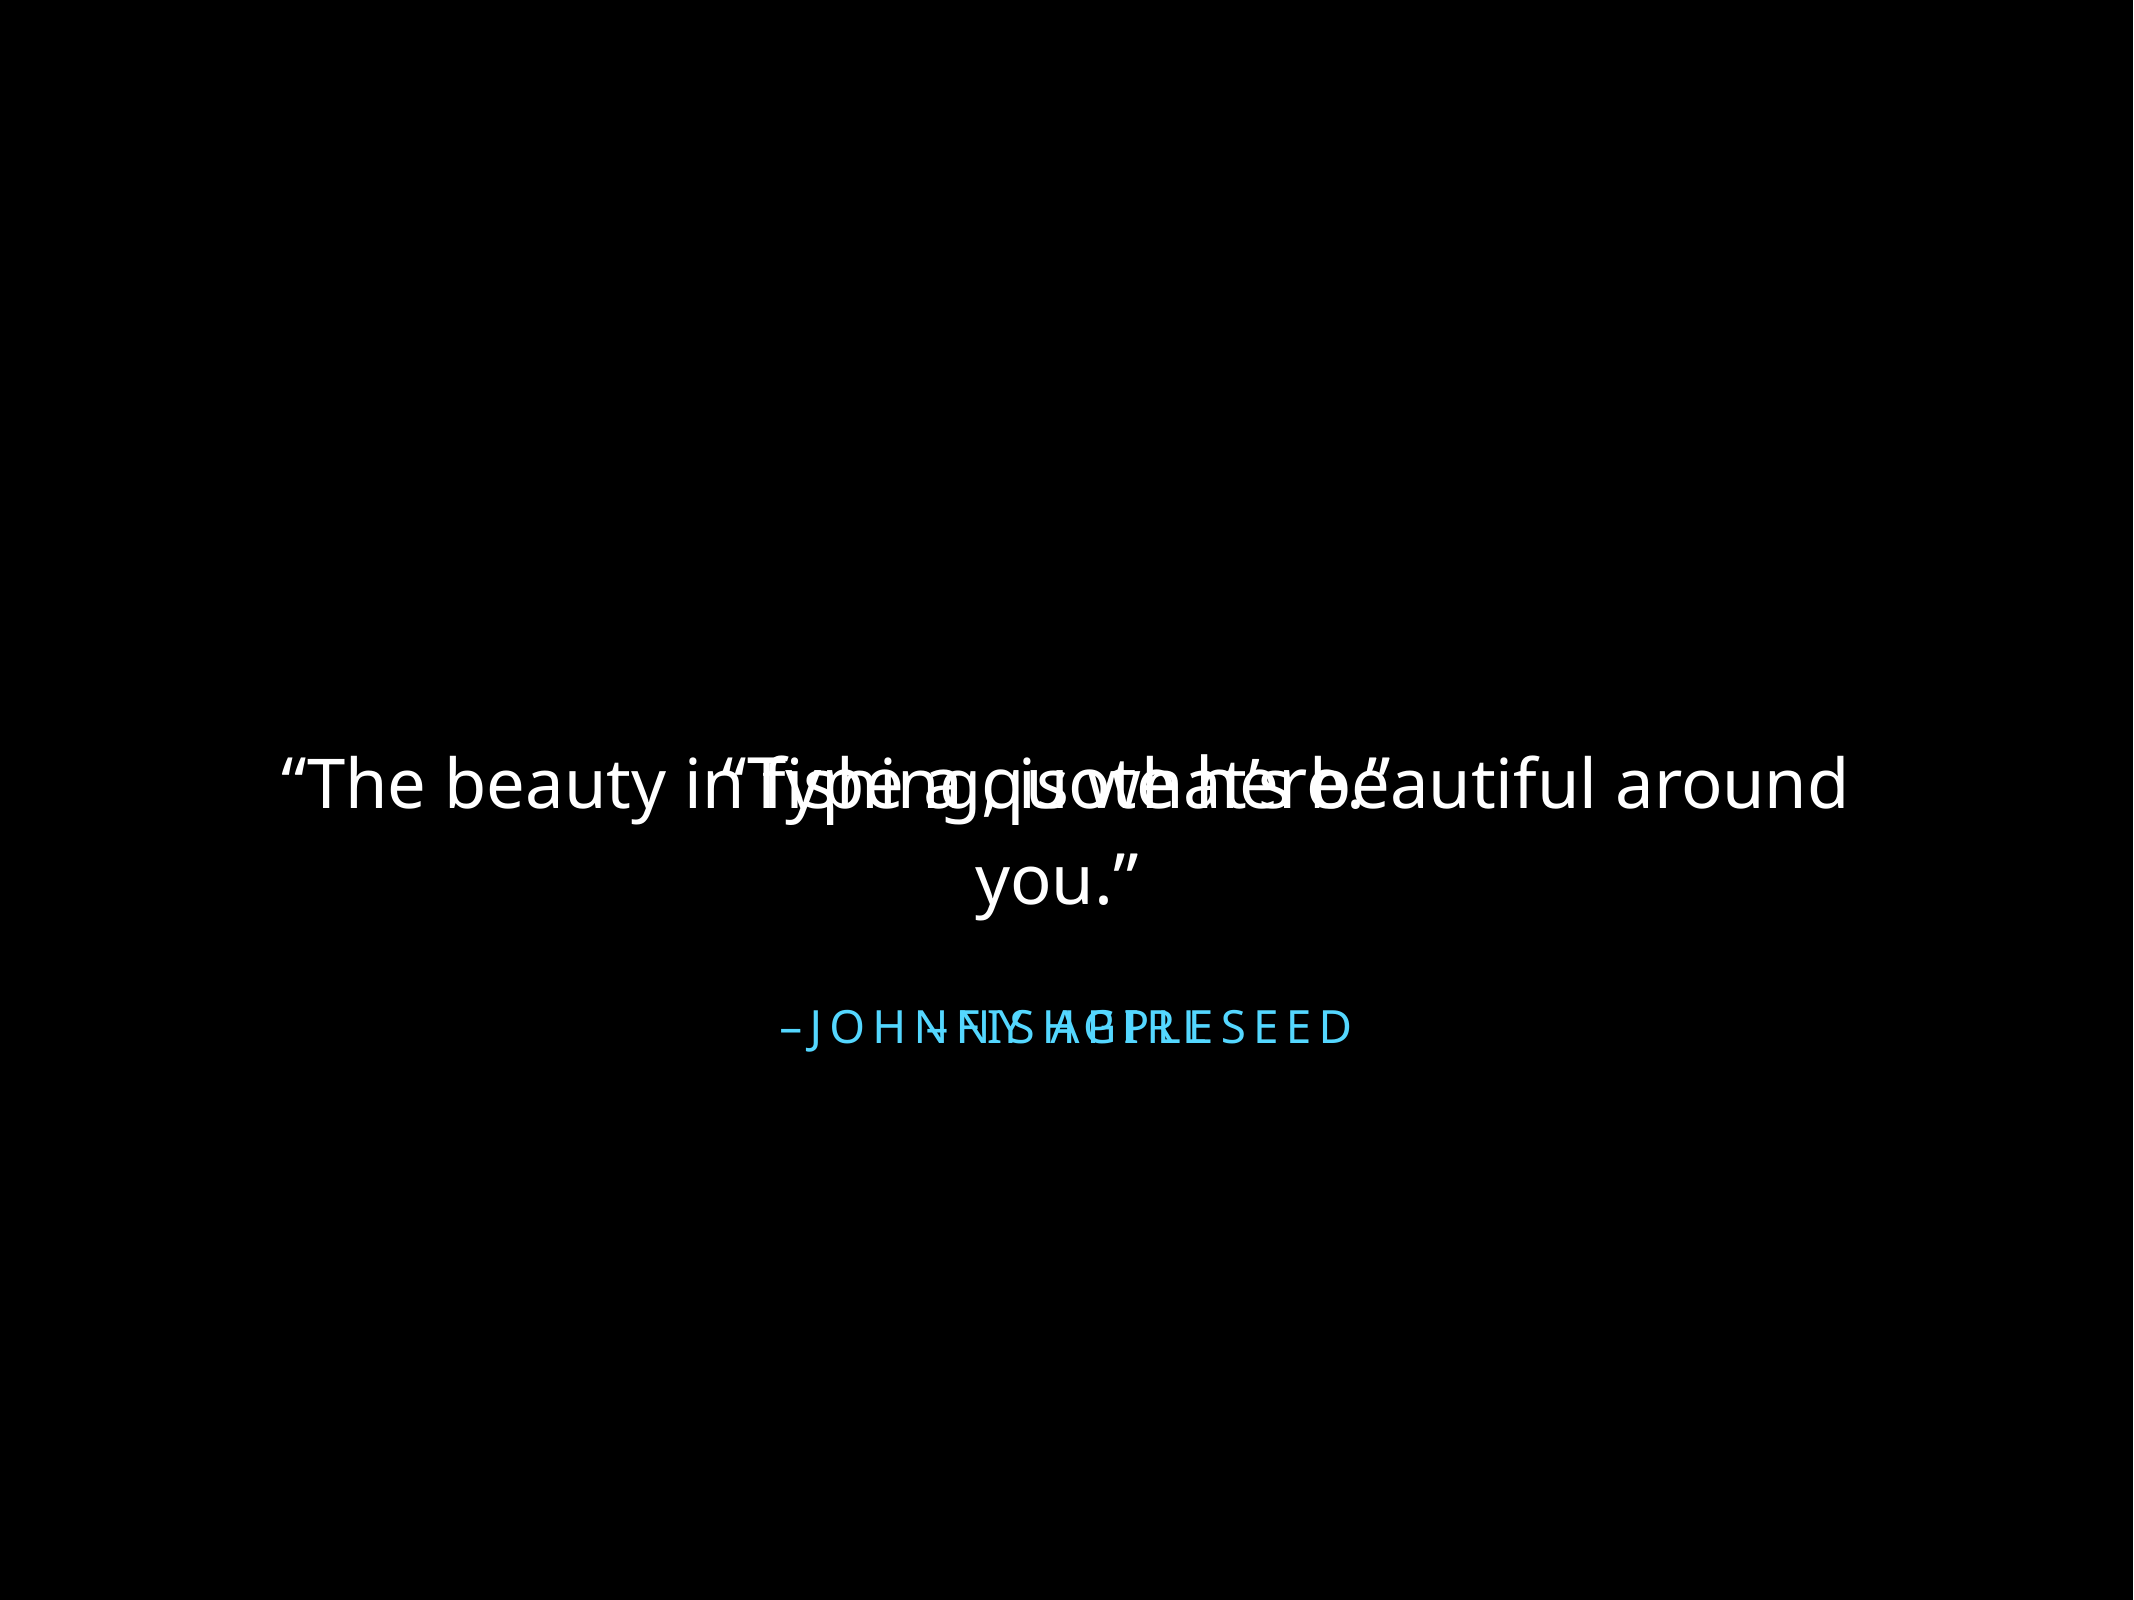

“The beauty in fishing, is what’s beautiful around you.”
–fishgirl